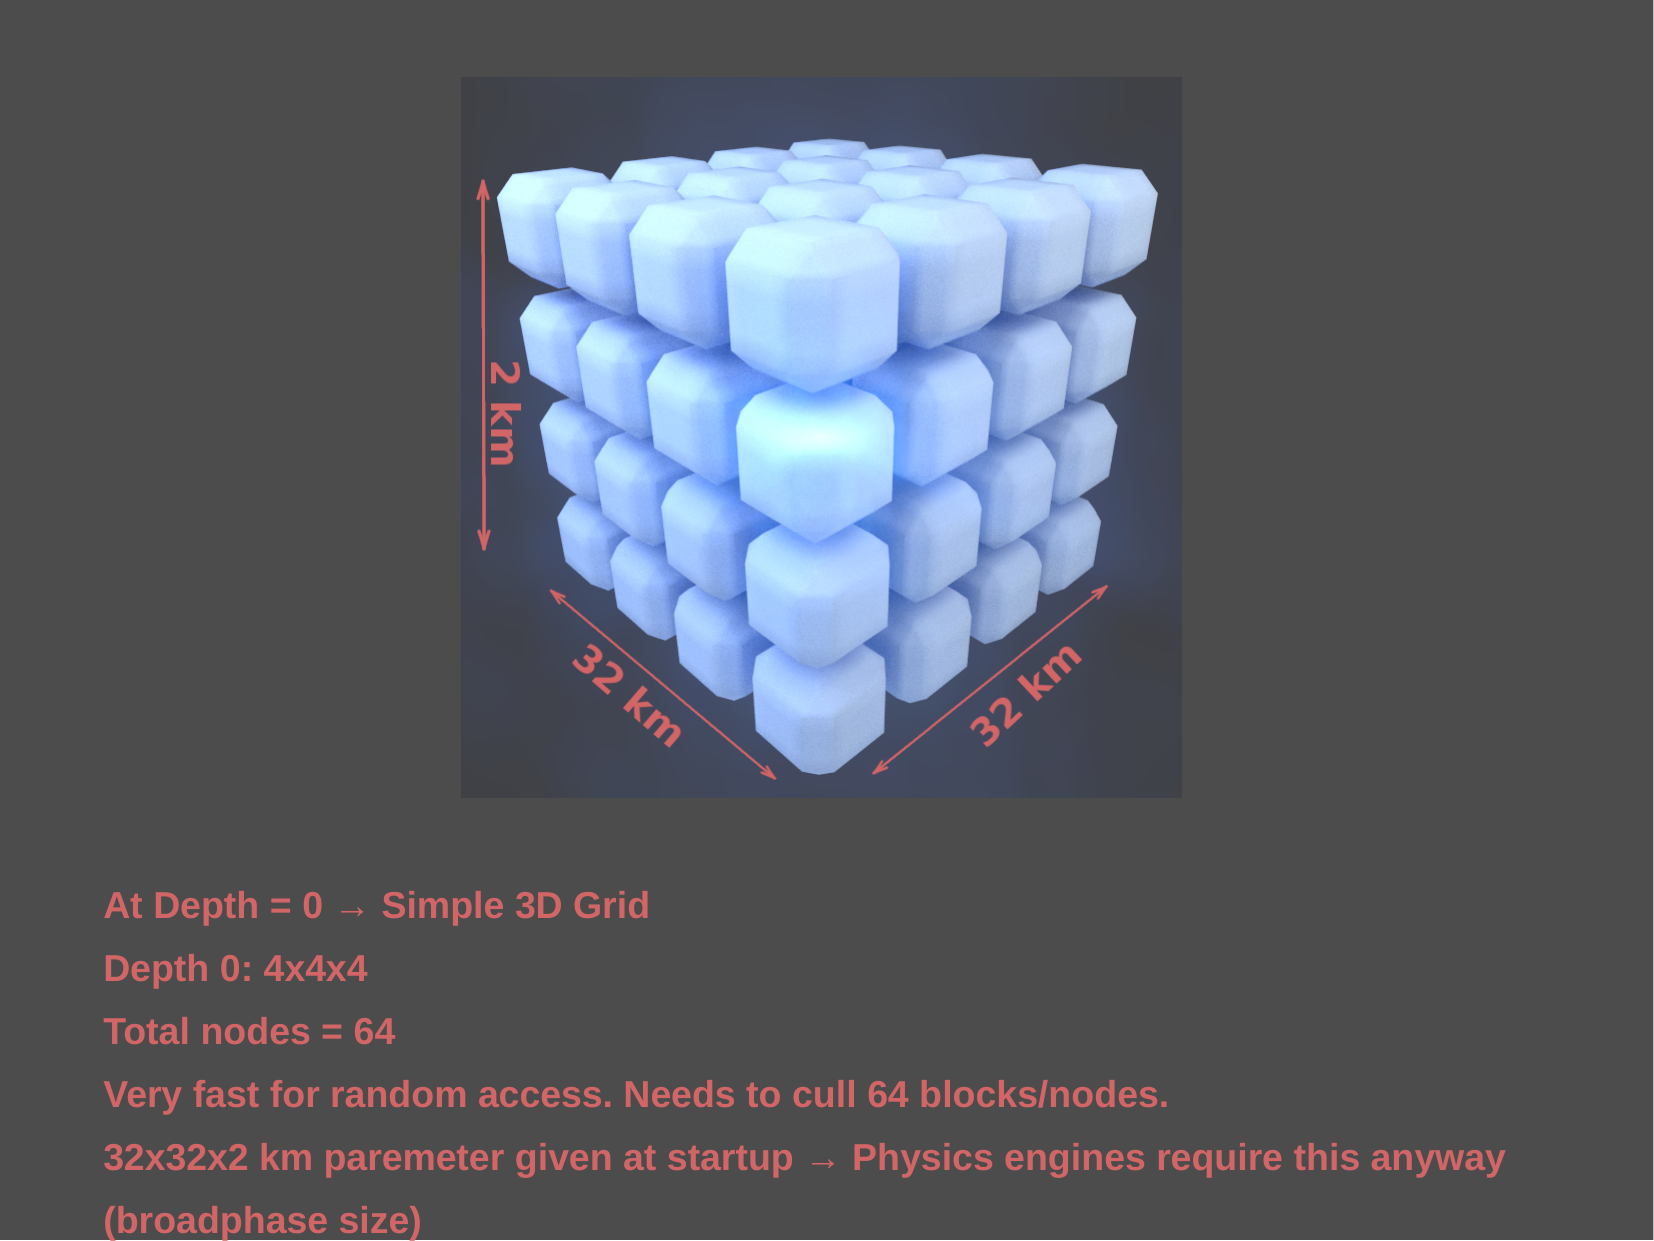

At Depth = 0 → Simple 3D Grid
Depth 0: 4x4x4
Total nodes = 64
Very fast for random access. Needs to cull 64 blocks/nodes.
32x32x2 km paremeter given at startup → Physics engines require this anyway (broadphase size)